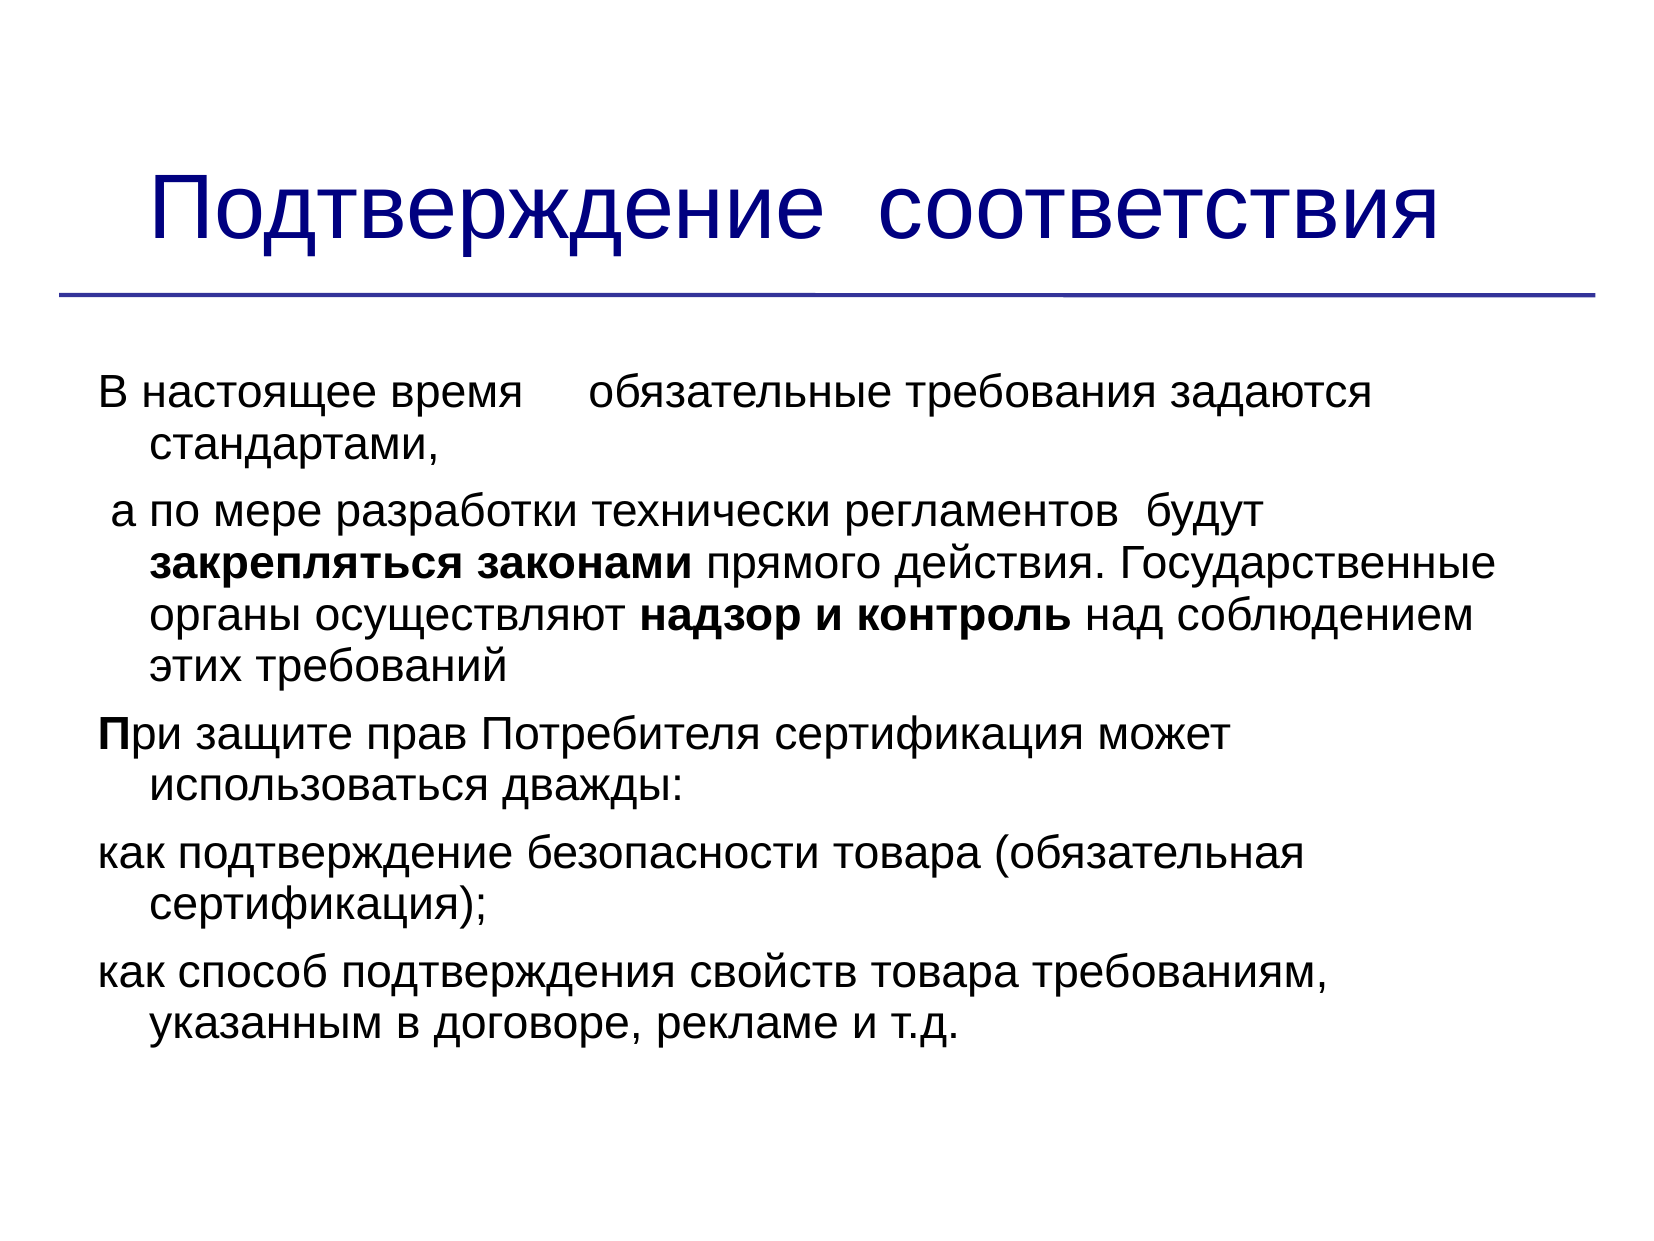

# Подтверждение соответствия
В настоящее время обязательные требования задаются стандартами,
 а по мере разработки технически регламентов будут закрепляться законами прямого действия. Государственные органы осуществляют надзор и контроль над соблюдением этих требований
При защите прав Потребителя сертификация может использоваться дважды:
как подтверждение безопасности товара (обязательная сертификация);
как способ подтверждения свойств товара требованиям, указанным в договоре, рекламе и т.д.